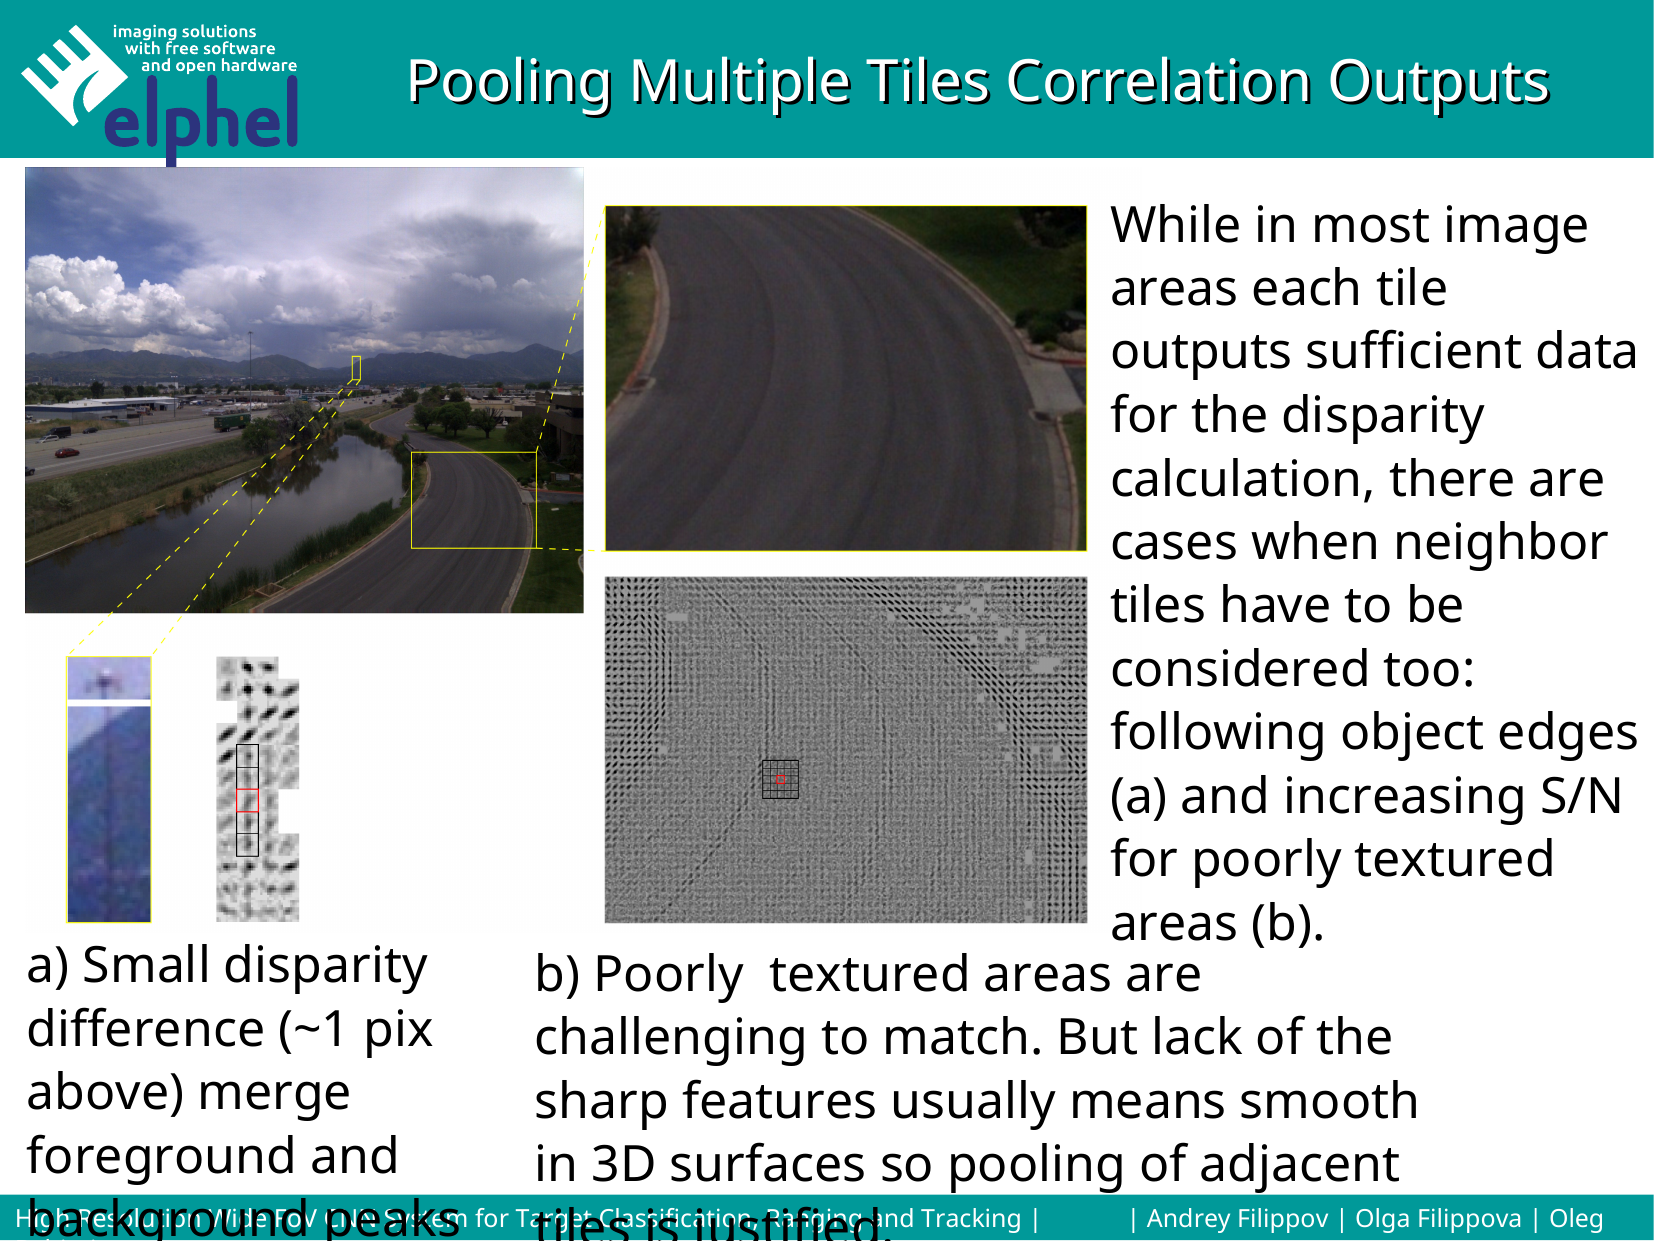

# Pooling Multiple Tiles Correlation Outputs
While in most image areas each tile outputs sufficient data for the disparity calculation, there are cases when neighbor tiles have to be considered too: following object edges (a) and increasing S/N for poorly textured areas (b).
a) Small disparity difference (~1 pix above) merge foreground and background peaks
b) Poorly textured areas are challenging to match. But lack of the sharp features usually means smooth in 3D surfaces so pooling of adjacent tiles is justified.